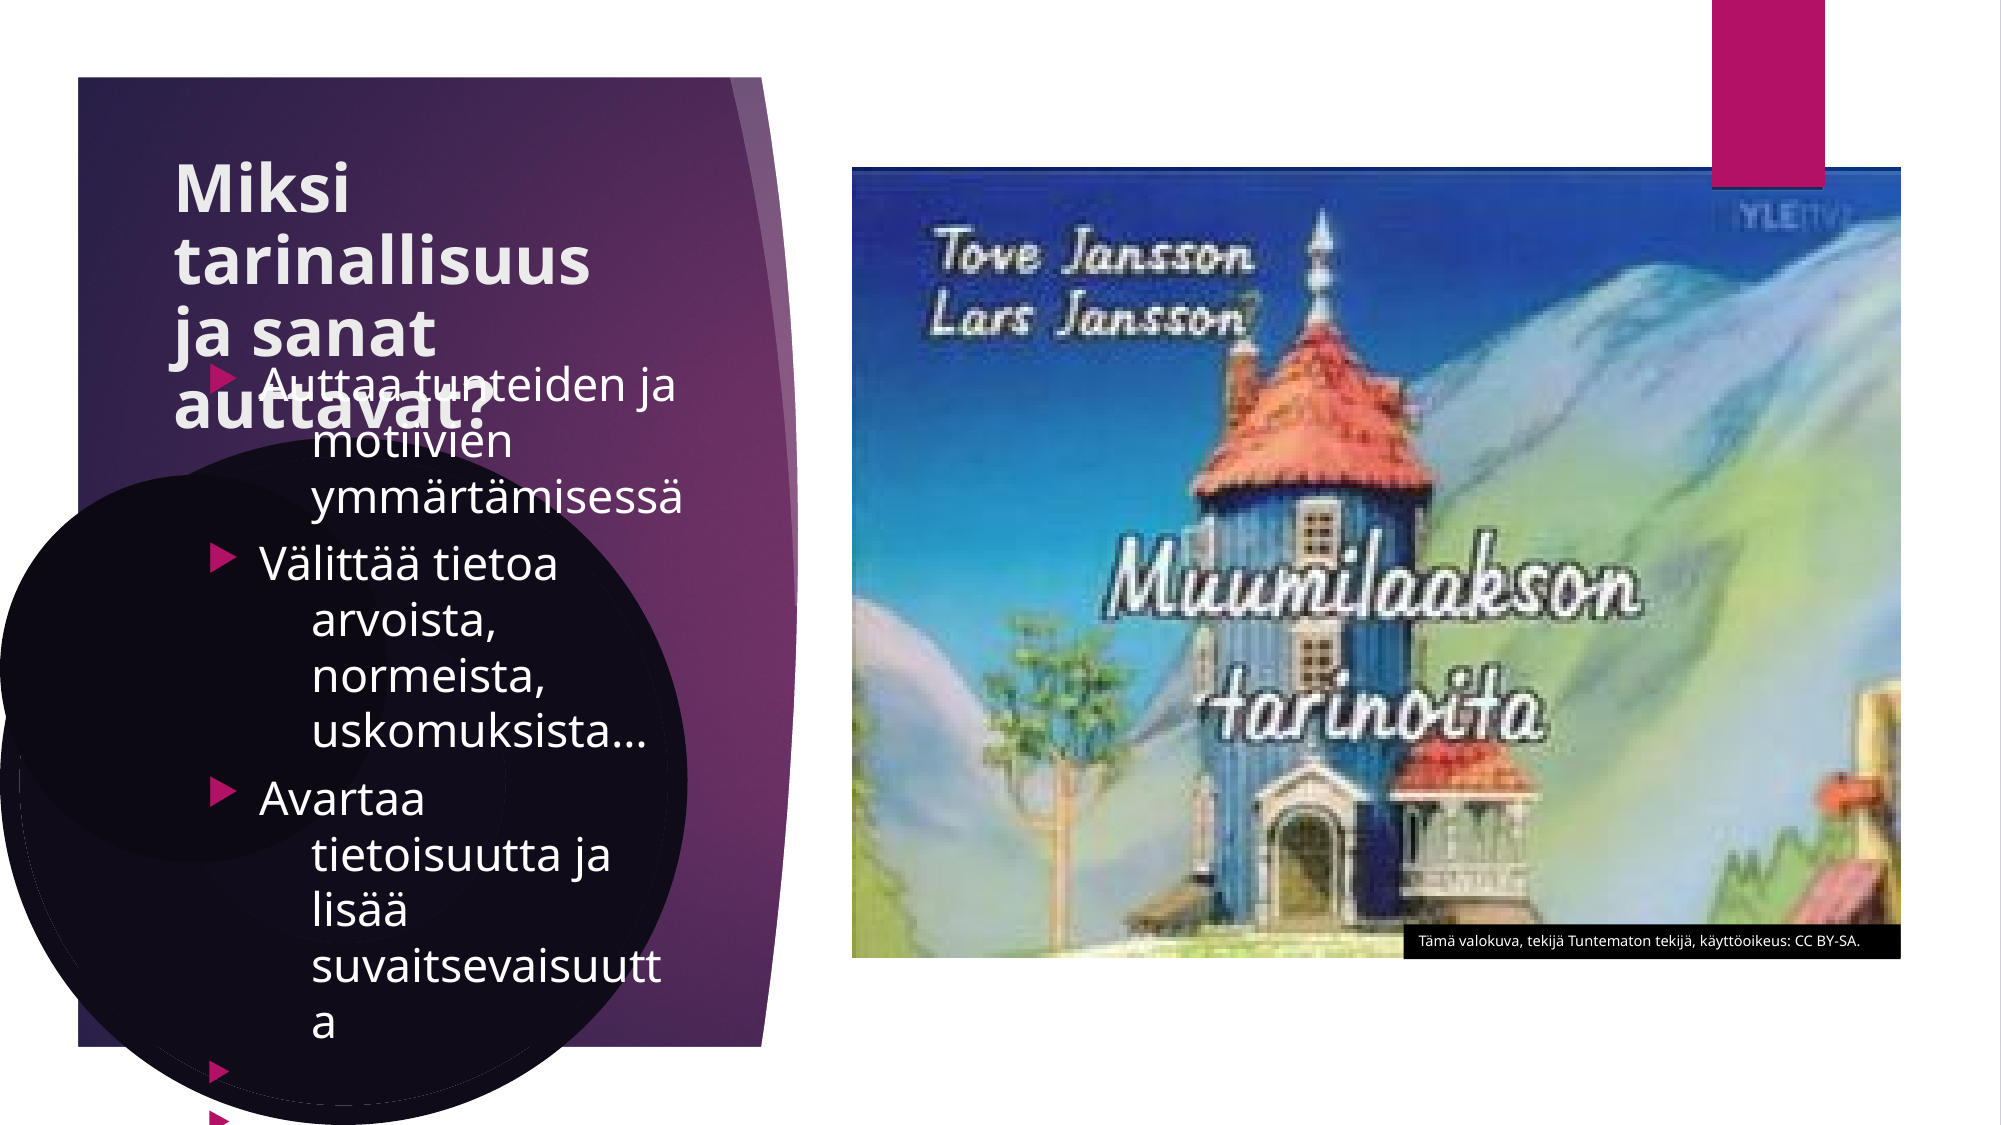

# Miksi tarinallisuus ja sanat auttavat?
Auttaa tunteiden ja motiivien ymmärtämisessä
Välittää tietoa arvoista, normeista, uskomuksista…
Avartaa tietoisuutta ja lisää suvaitsevaisuutta
Tämä valokuva, tekijä Tuntematon tekijä, käyttöoikeus: CC BY-SA.